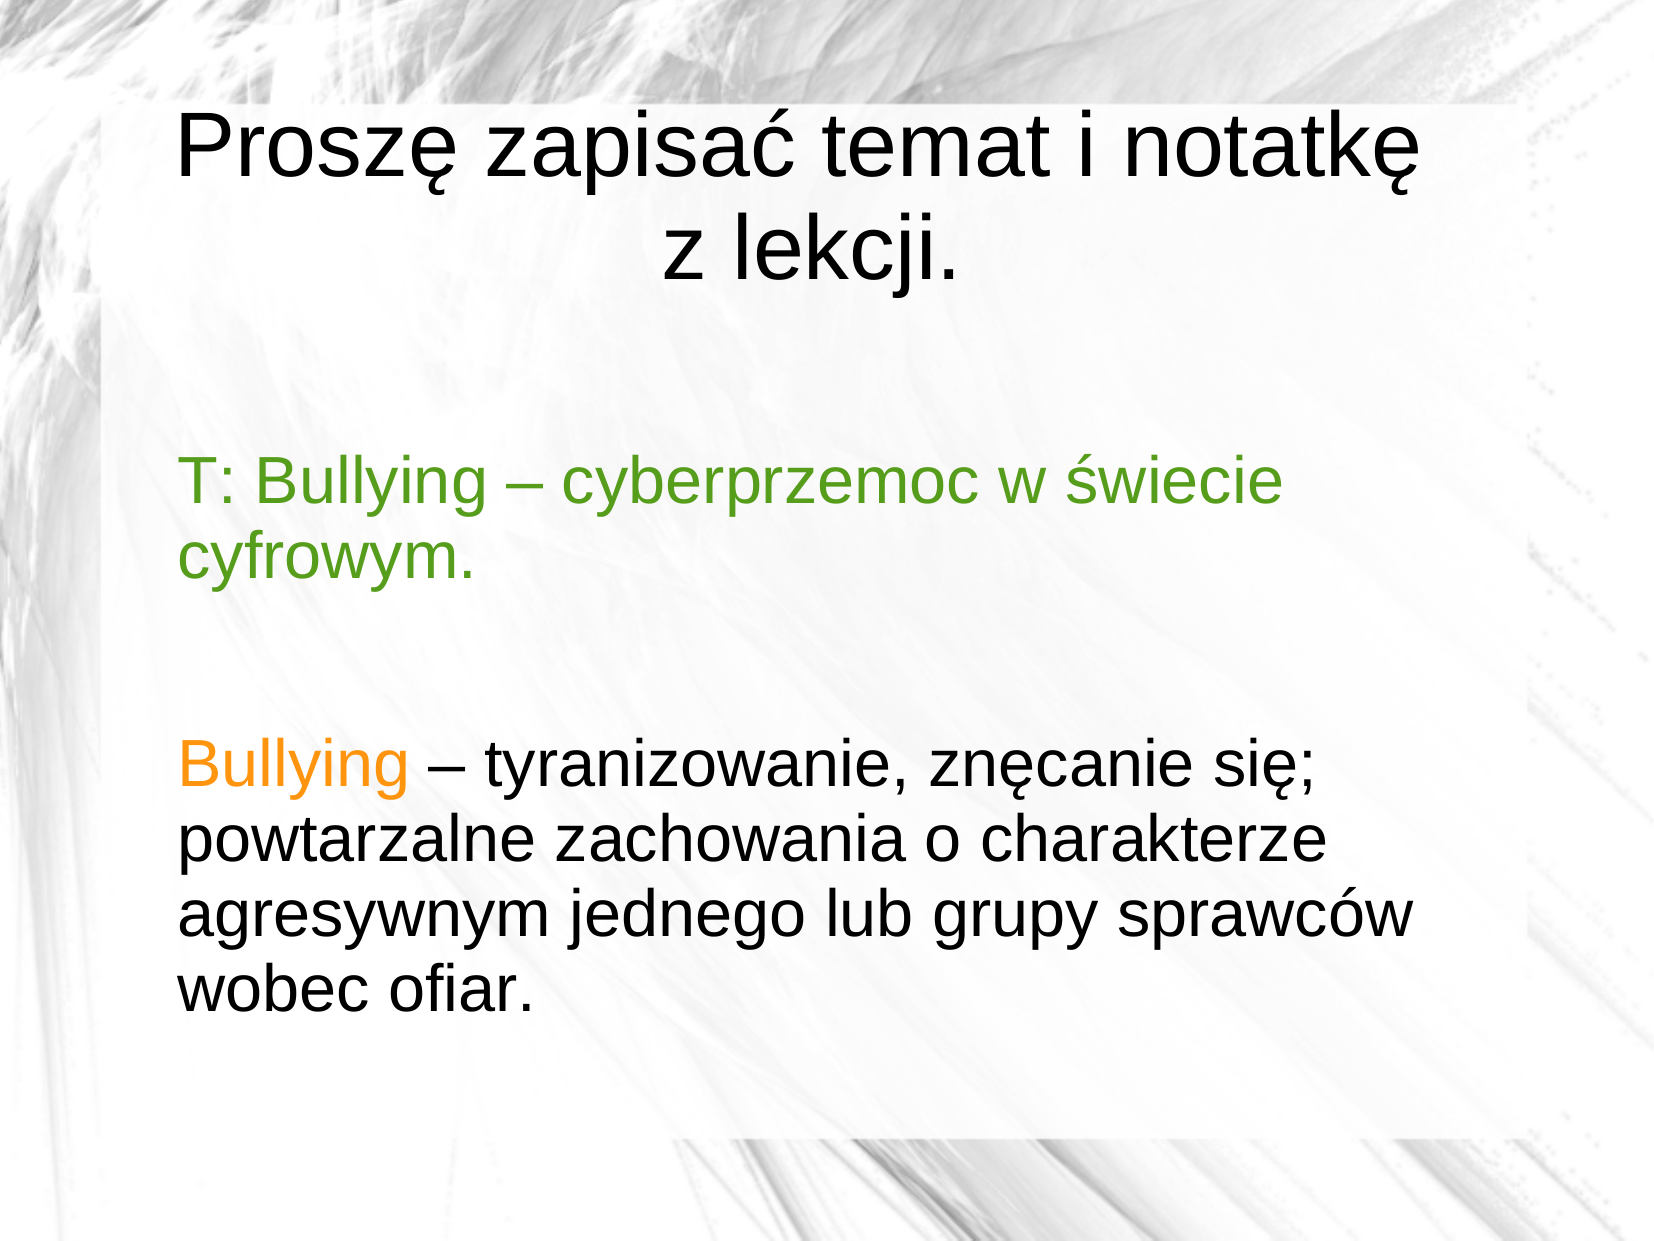

# Proszę zapisać temat i notatkę z lekcji.
T: Bullying – cyberprzemoc w świecie cyfrowym.
Bullying – tyranizowanie, znęcanie się; powtarzalne zachowania o charakterze agresywnym jednego lub grupy sprawców wobec ofiar.